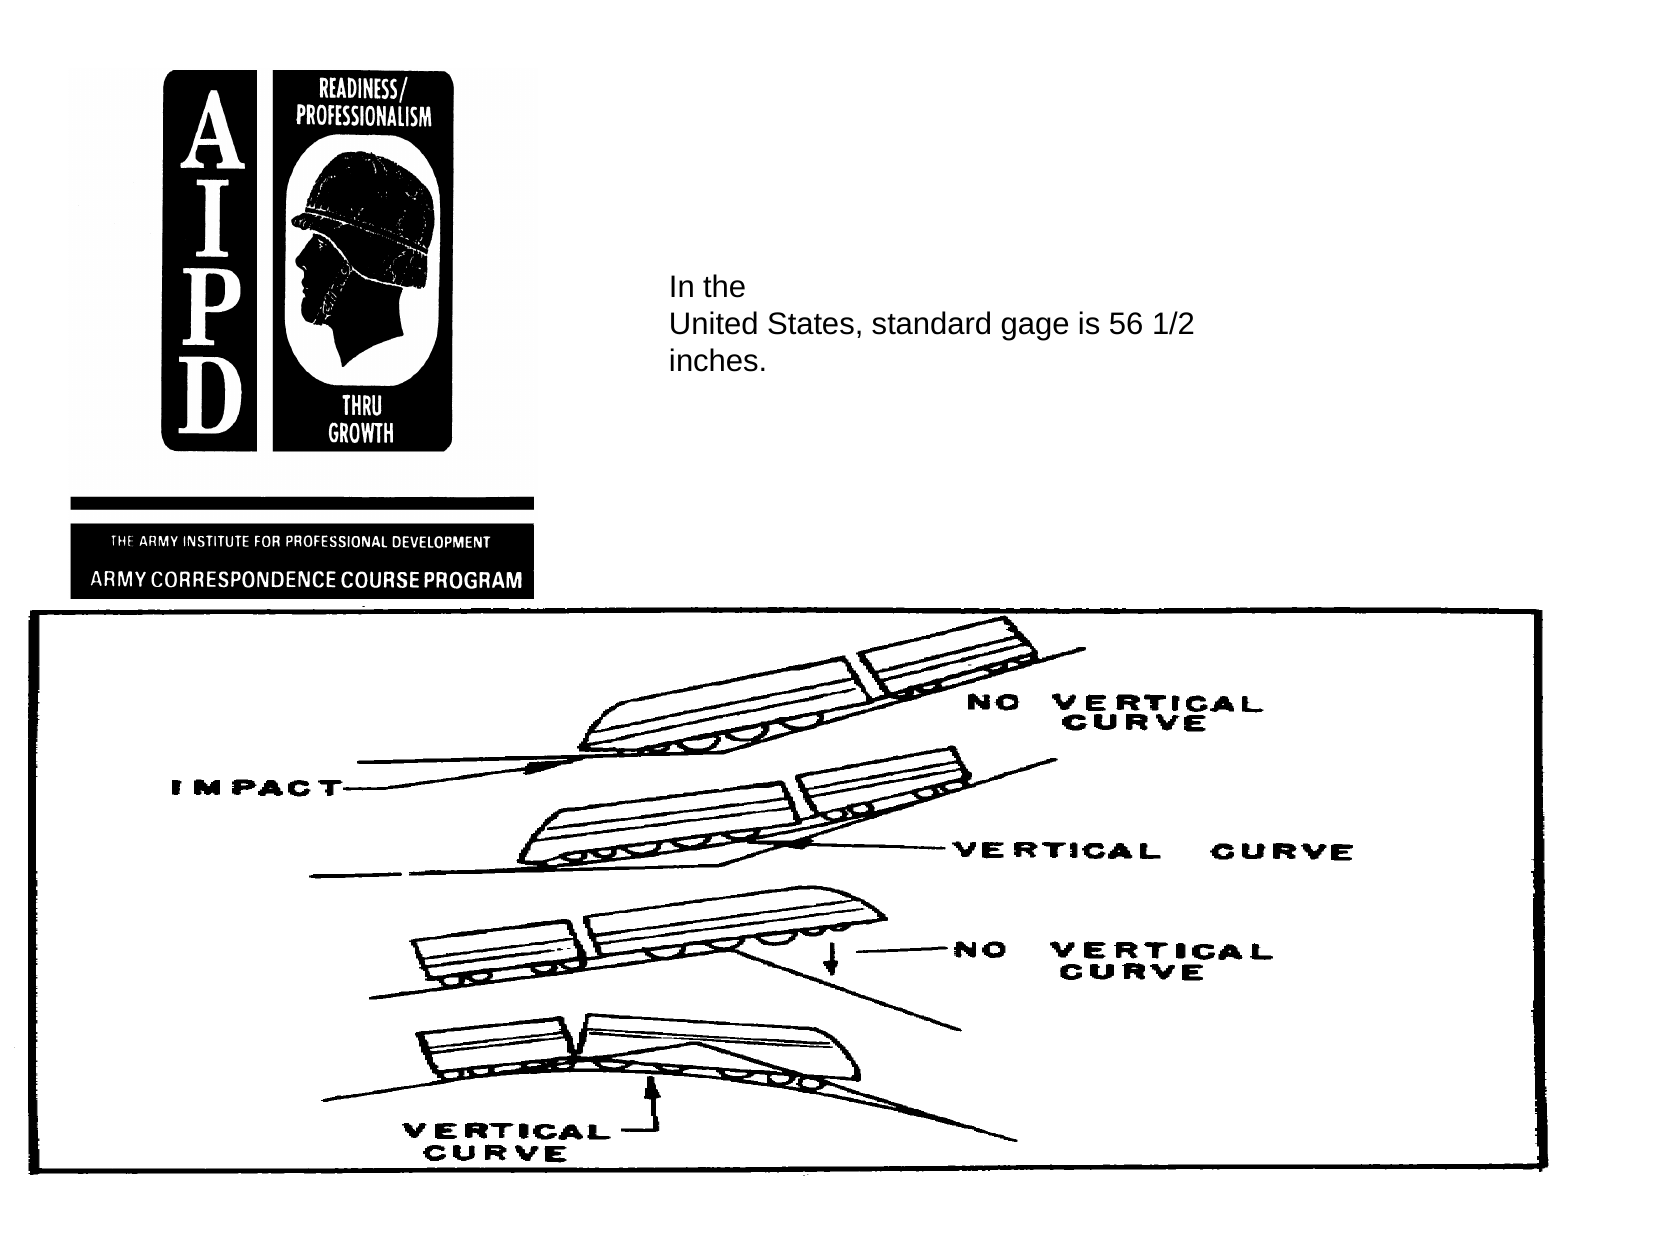

In the
United States, standard gage is 56 1/2
inches.